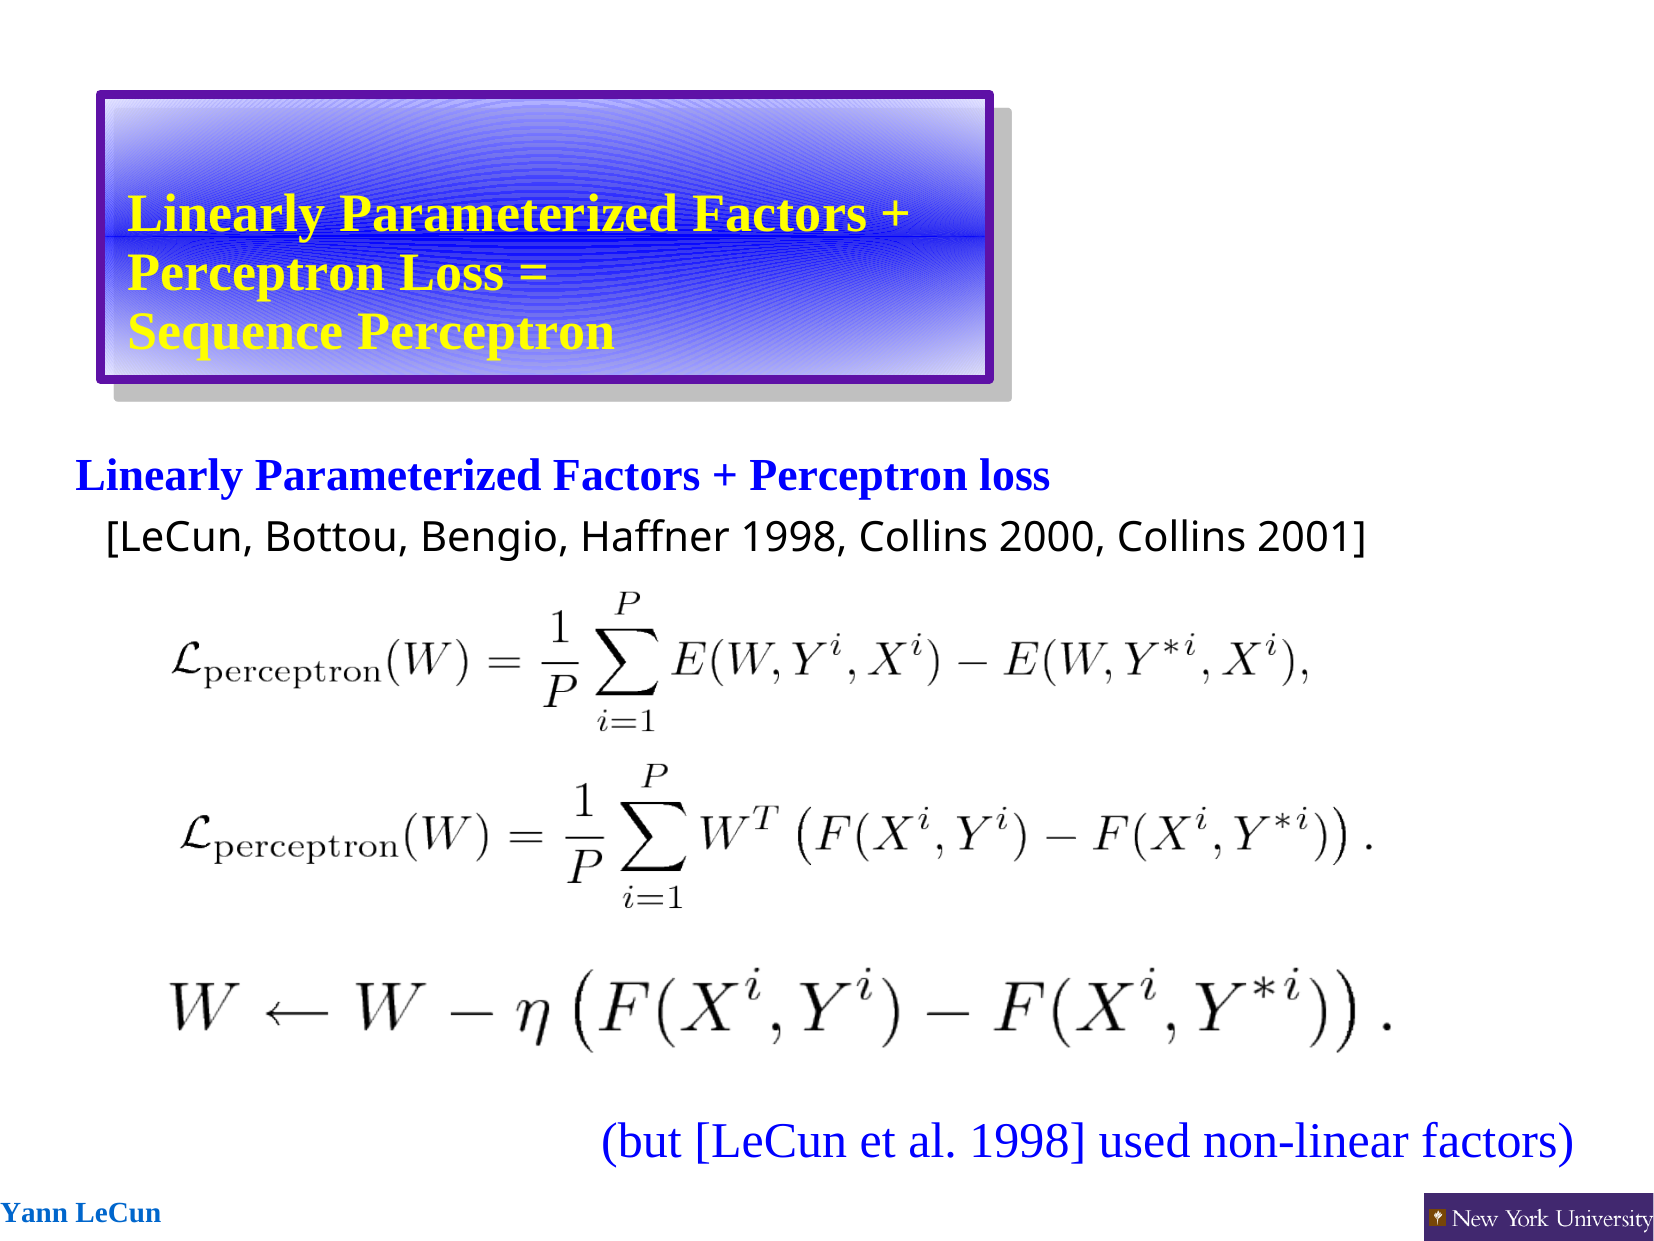

# Linearly Parameterized Factors + Perceptron Loss = Sequence Perceptron
Linearly Parameterized Factors + Perceptron loss
[LeCun, Bottou, Bengio, Haffner 1998, Collins 2000, Collins 2001]
(but [LeCun et al. 1998] used non-linear factors)